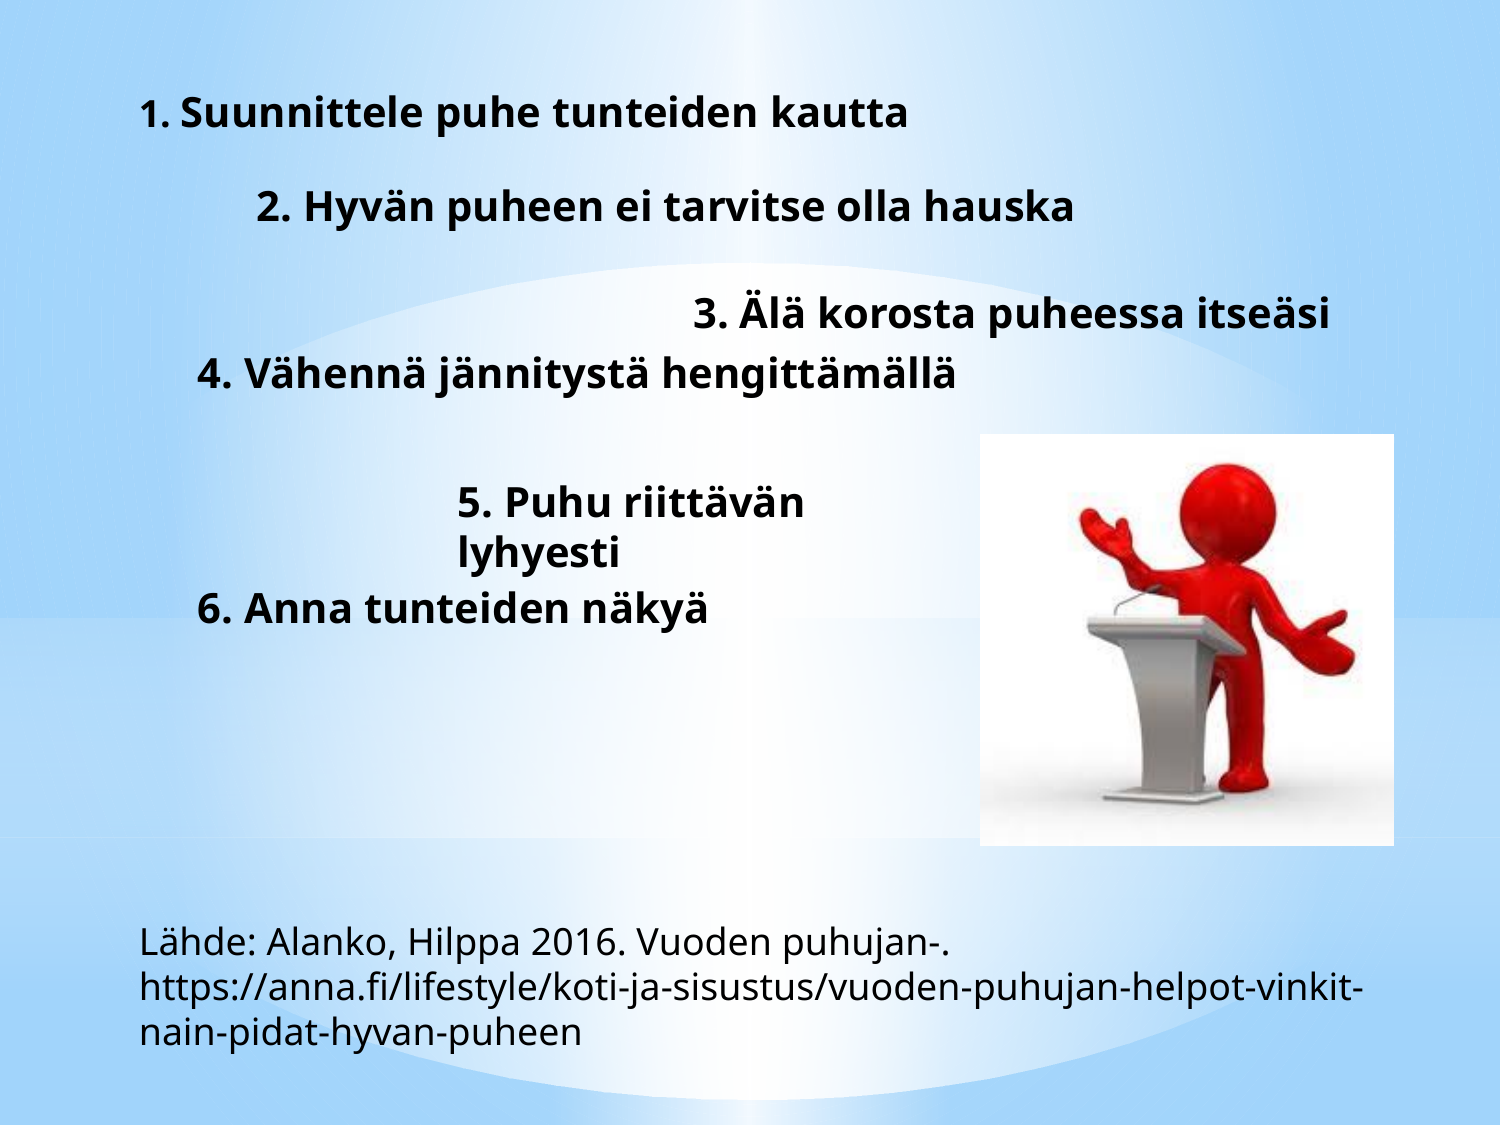

1. Suunnittele puhe tunteiden kautta
2. Hyvän puheen ei tarvitse olla hauska
3. Älä korosta puheessa itseäsi
4. Vähennä jännitystä hengittämällä
5. Puhu riittävän lyhyesti
6. Anna tunteiden näkyä
Lähde: Alanko, Hilppa 2016. Vuoden puhujan-. https://anna.fi/lifestyle/koti-ja-sisustus/vuoden-puhujan-helpot-vinkit-nain-pidat-hyvan-puheen